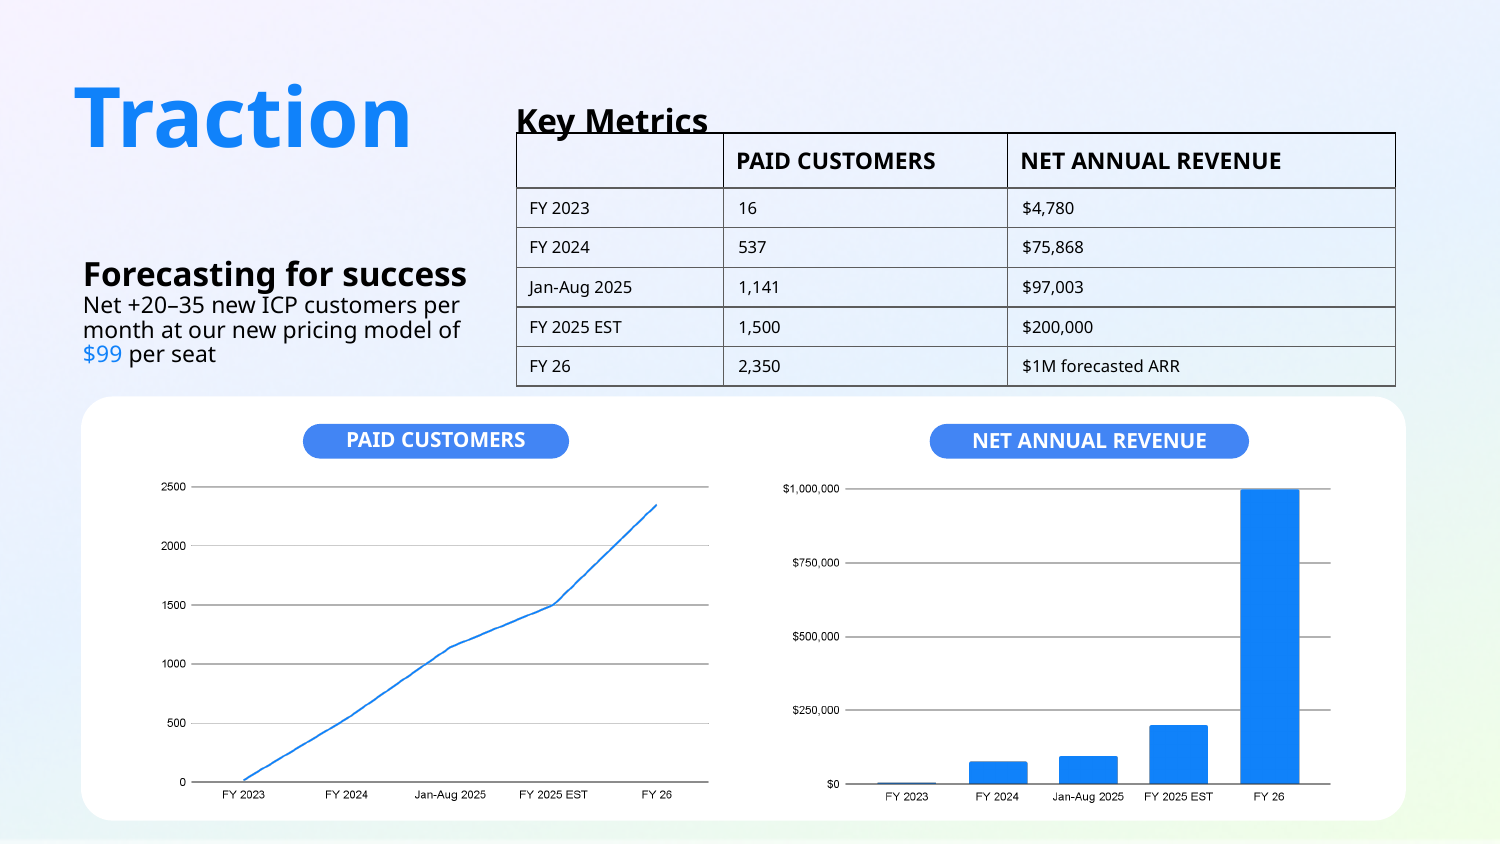

Traction
Key Metrics
| | PAID CUSTOMERS | NET ANNUAL REVENUE |
| --- | --- | --- |
| FY 2023 | 16 | $4,780 |
| FY 2024 | 537 | $75,868 |
| Jan-Aug 2025 | 1,141 | $97,003 |
| FY 2025 EST | 1,500 | $200,000 |
| FY 26 | 2,350 | $1M forecasted ARR |
# Forecasting for success Net +20–35 new ICP customers per month at our new pricing model of $99 per seat
PAID CUSTOMERS
NET ANNUAL REVENUE